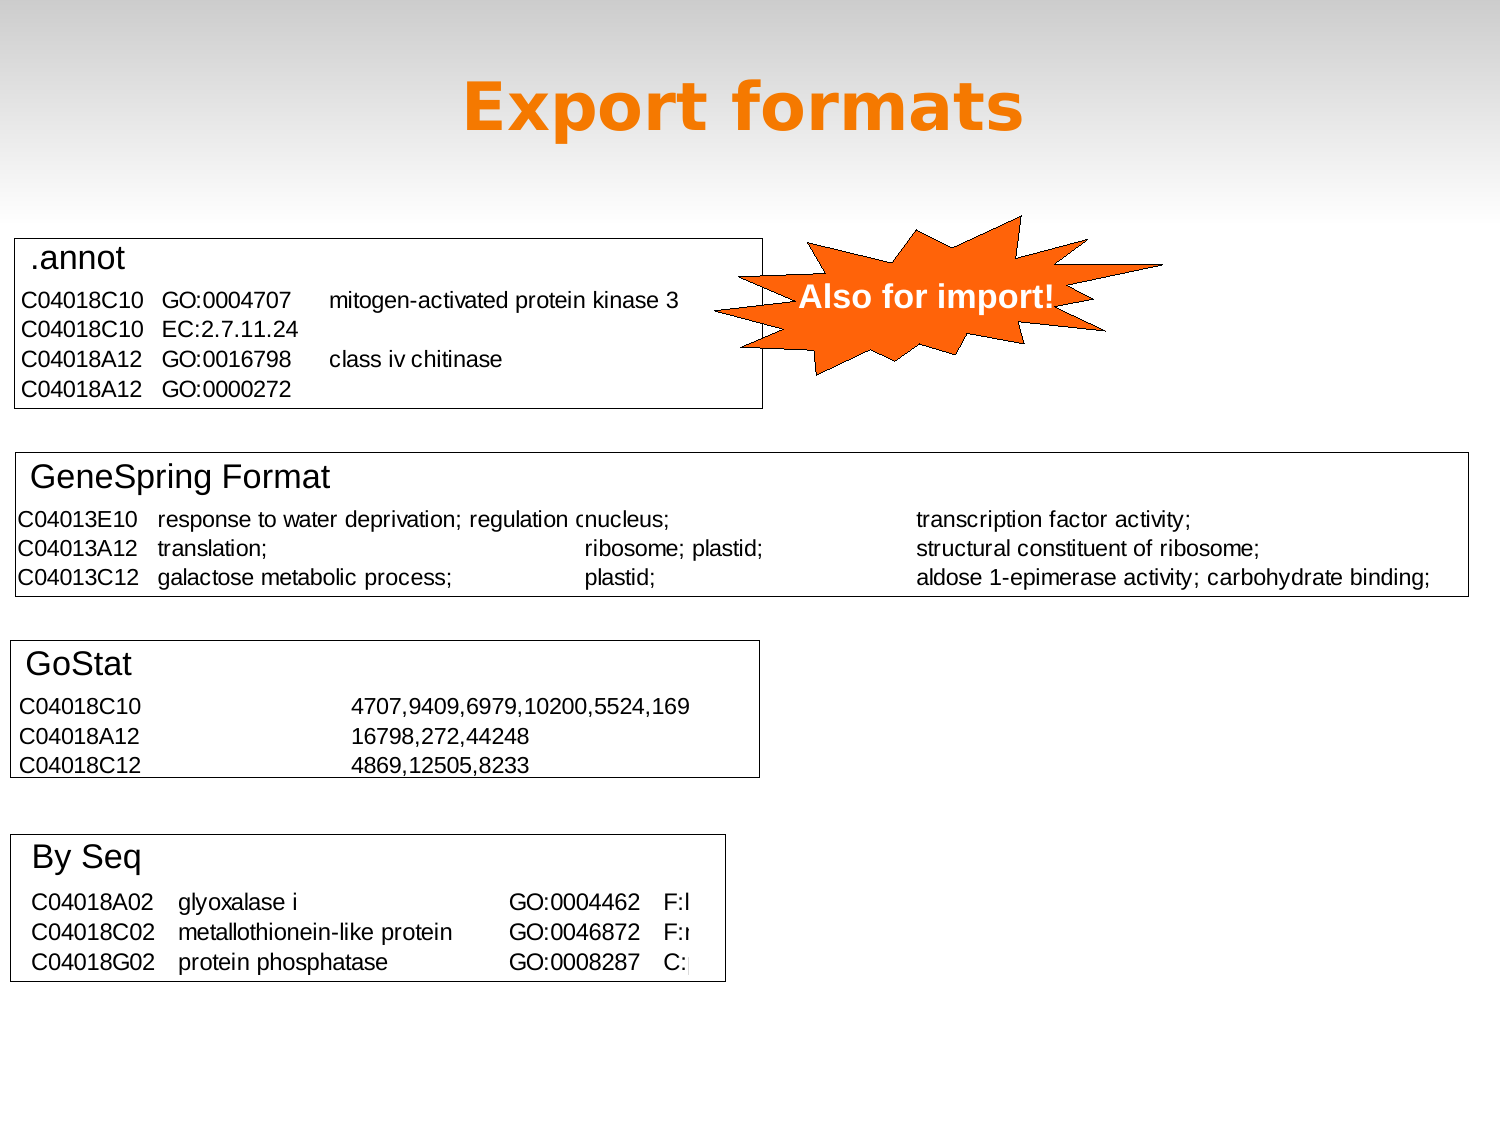

# Export formats
 Also for import!
.annot
GeneSpring Format
GoStat
By Seq